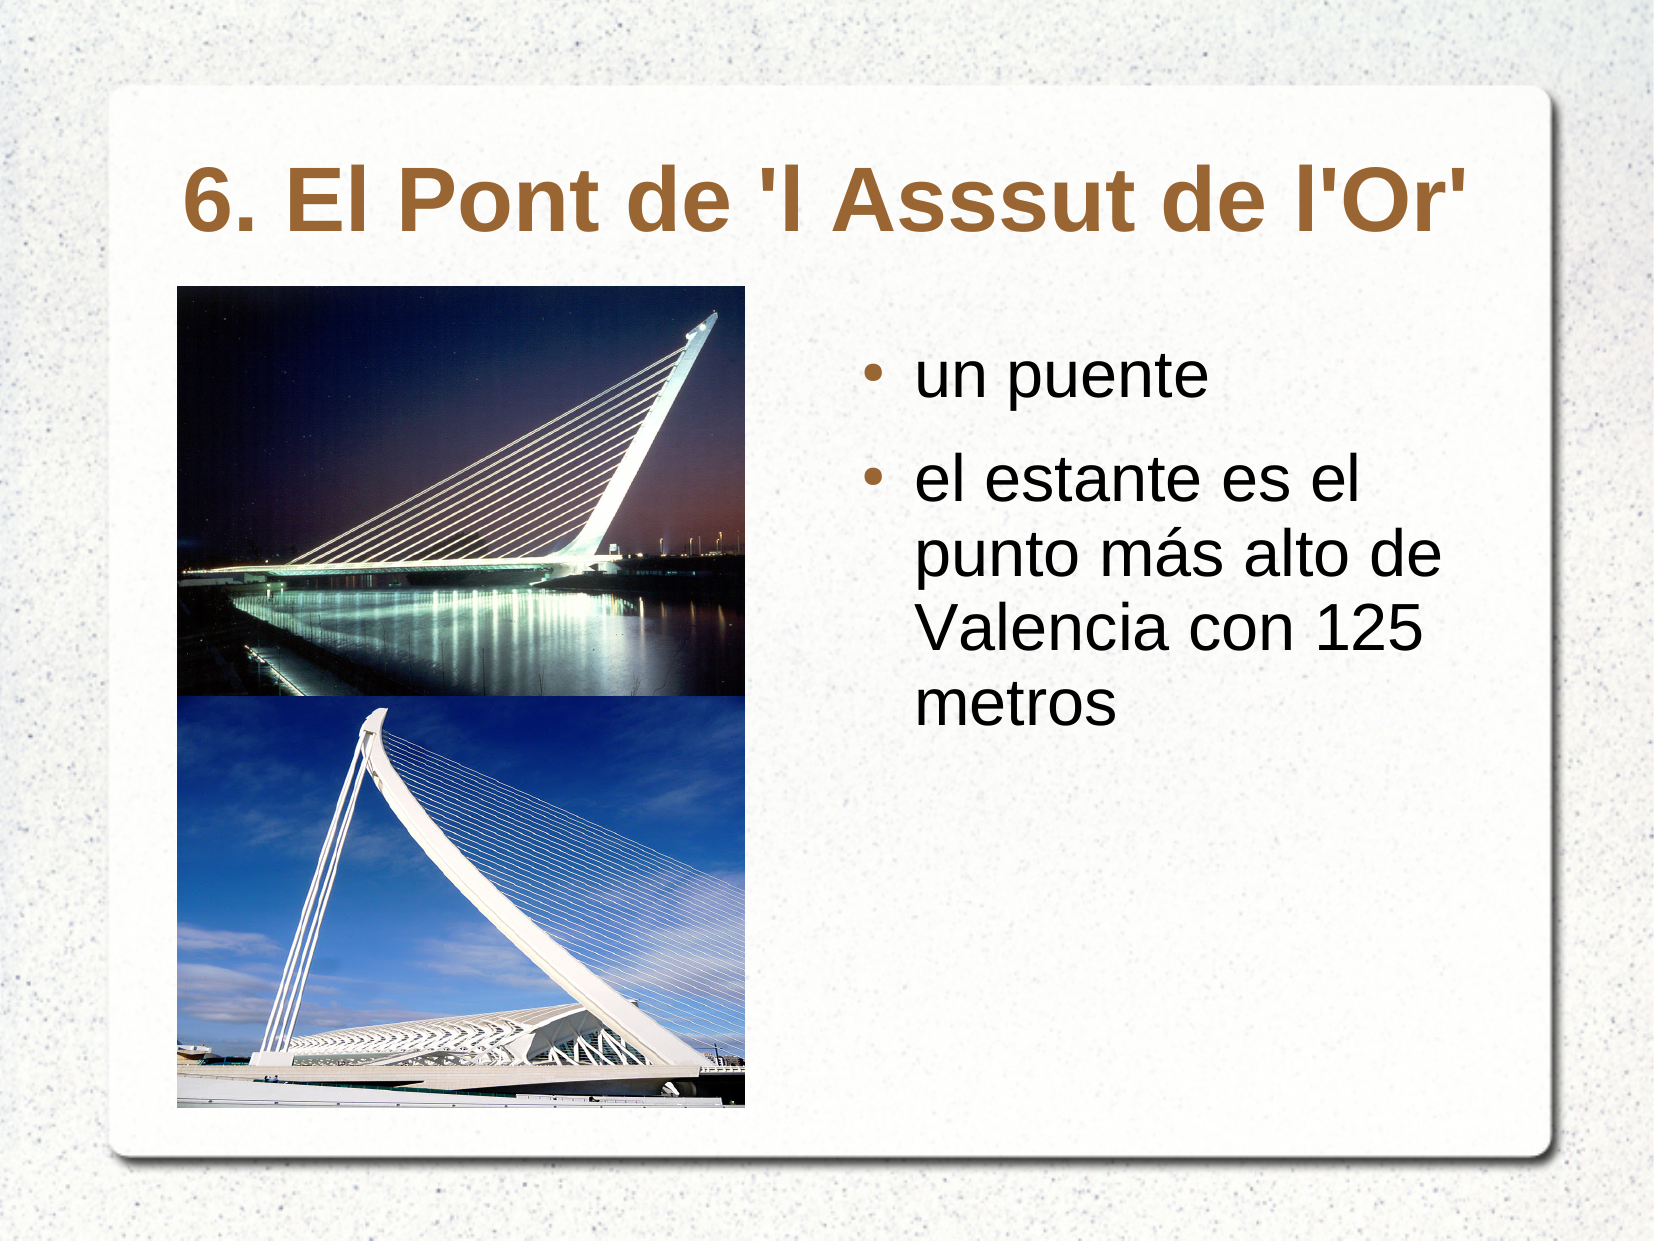

# 6. El Pont de 'l Asssut de l'Or'
un puente
el estante es el punto más alto de Valencia con 125 metros